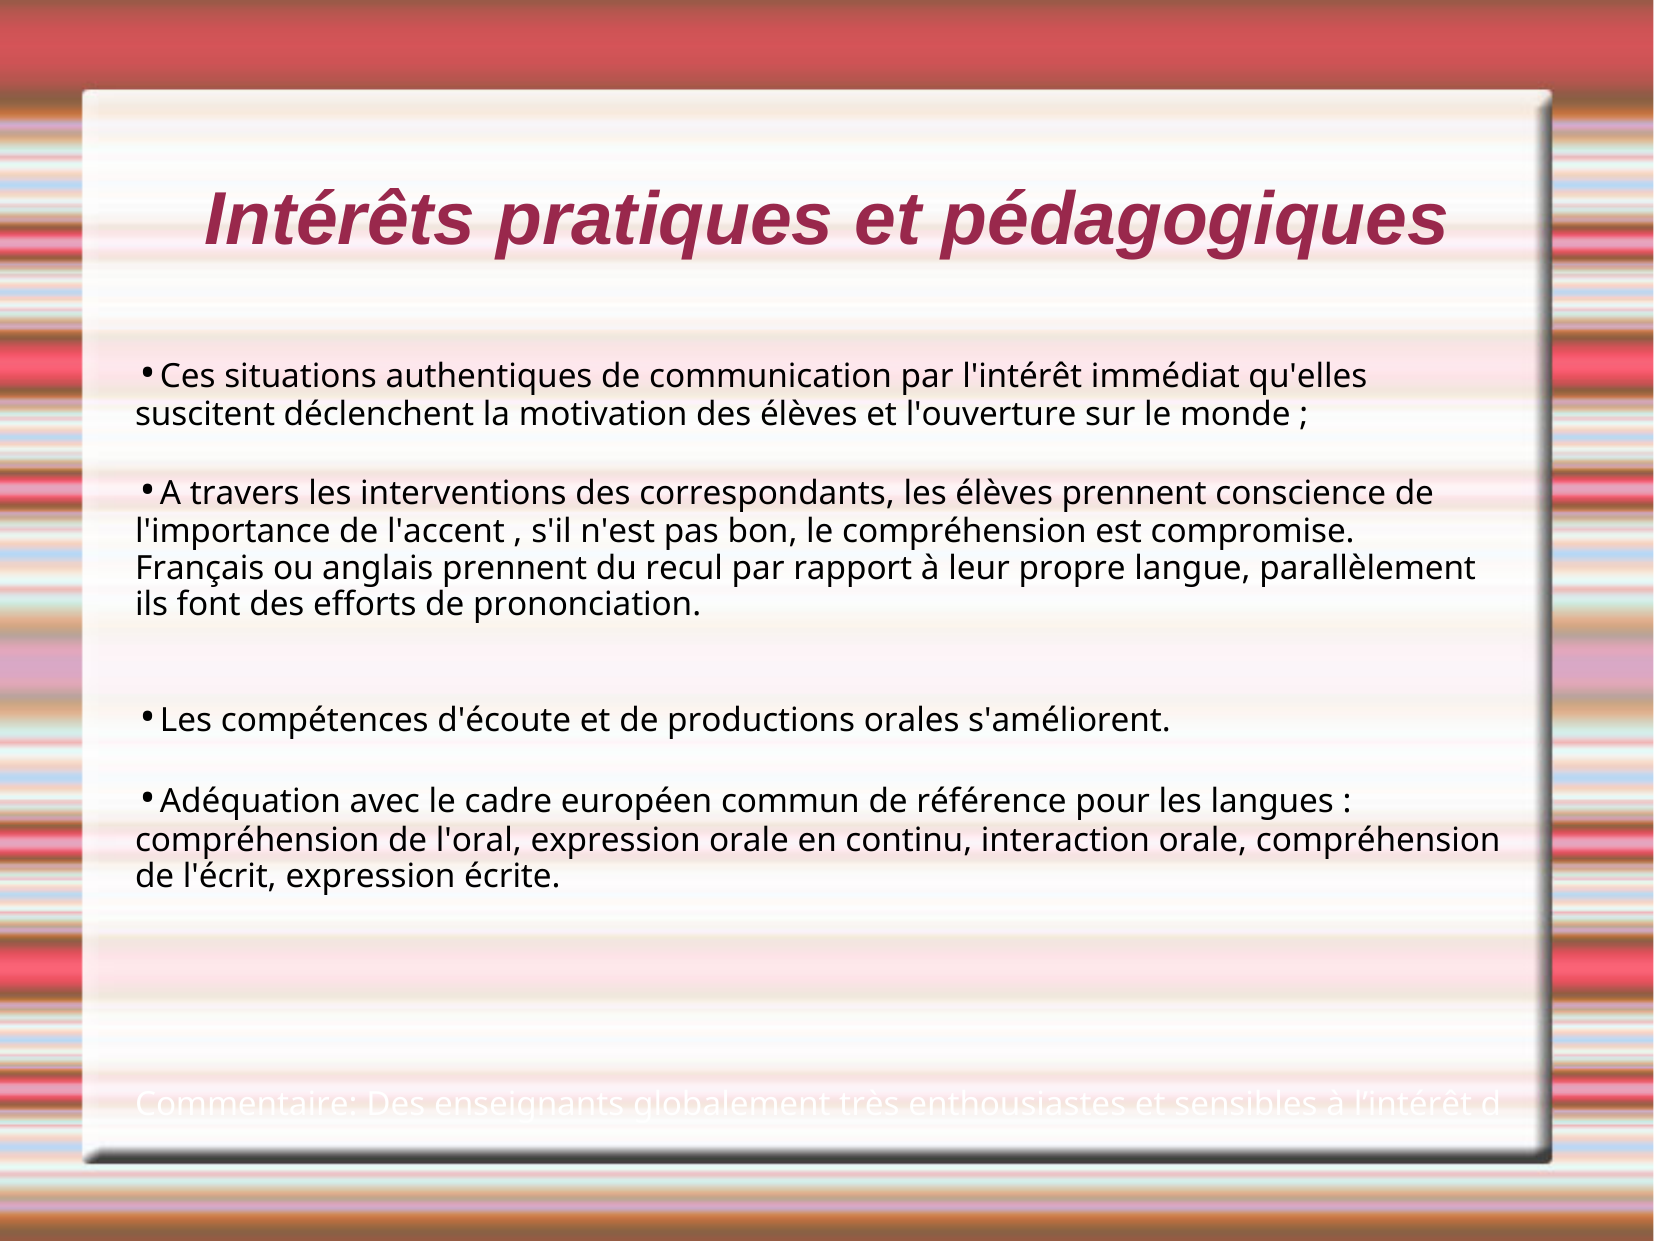

# Intérêts pratiques et pédagogiques
•Ces situations authentiques de communication par l'intérêt immédiat qu'elles suscitent déclenchent la motivation des élèves et l'ouverture sur le monde ;
•A travers les interventions des correspondants, les élèves prennent conscience de l'importance de l'accent , s'il n'est pas bon, le compréhension est compromise.
Français ou anglais prennent du recul par rapport à leur propre langue, parallèlement ils font des efforts de prononciation.
•Les compétences d'écoute et de productions orales s'améliorent.
•Adéquation avec le cadre européen commun de référence pour les langues : compréhension de l'oral, expression orale en continu, interaction orale, compréhension de l'écrit, expression écrite.
Commentaire: Des enseignants globalement très enthousiastes et sensibles à l’intérêt d